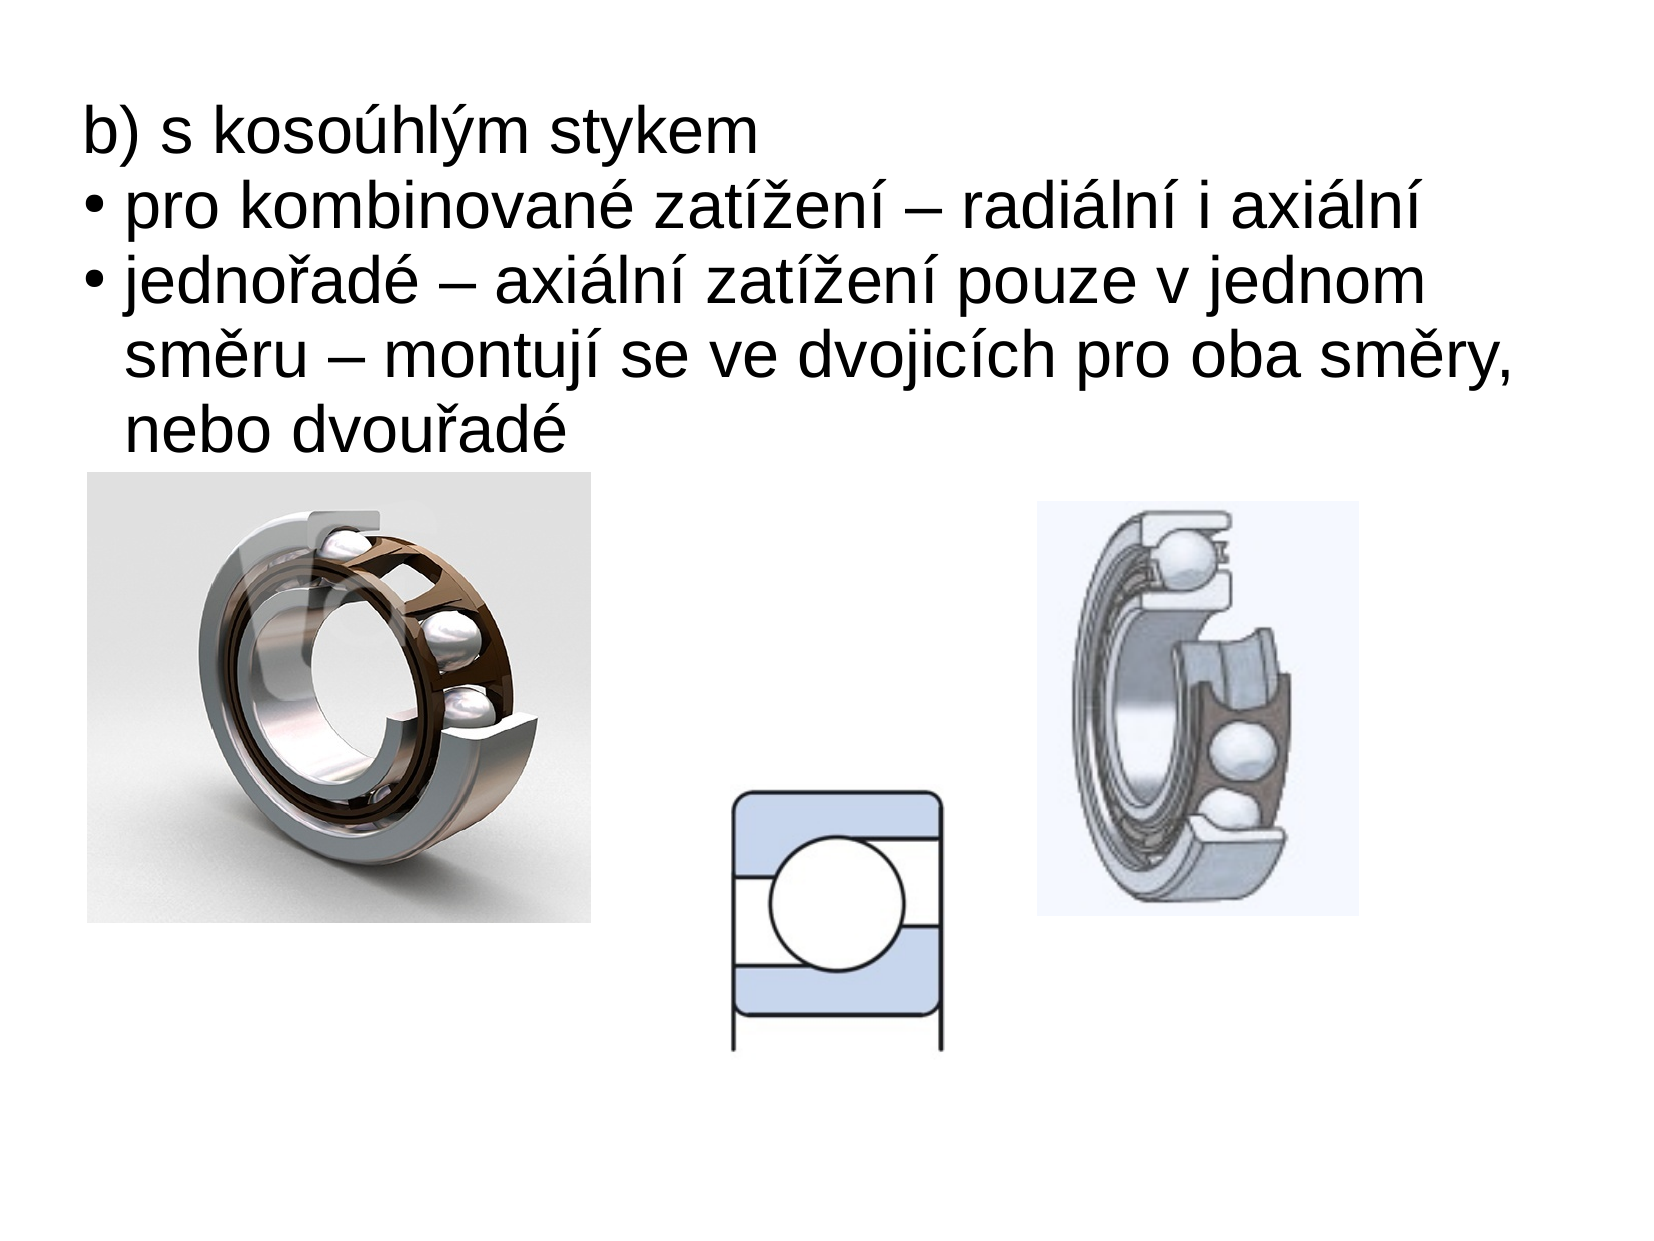

# b) s kosoúhlým stykem
 pro kombinované zatížení – radiální i axiální
 jednořadé – axiální zatížení pouze v jednom
 směru – montují se ve dvojicích pro oba směry,
 nebo dvouřadé